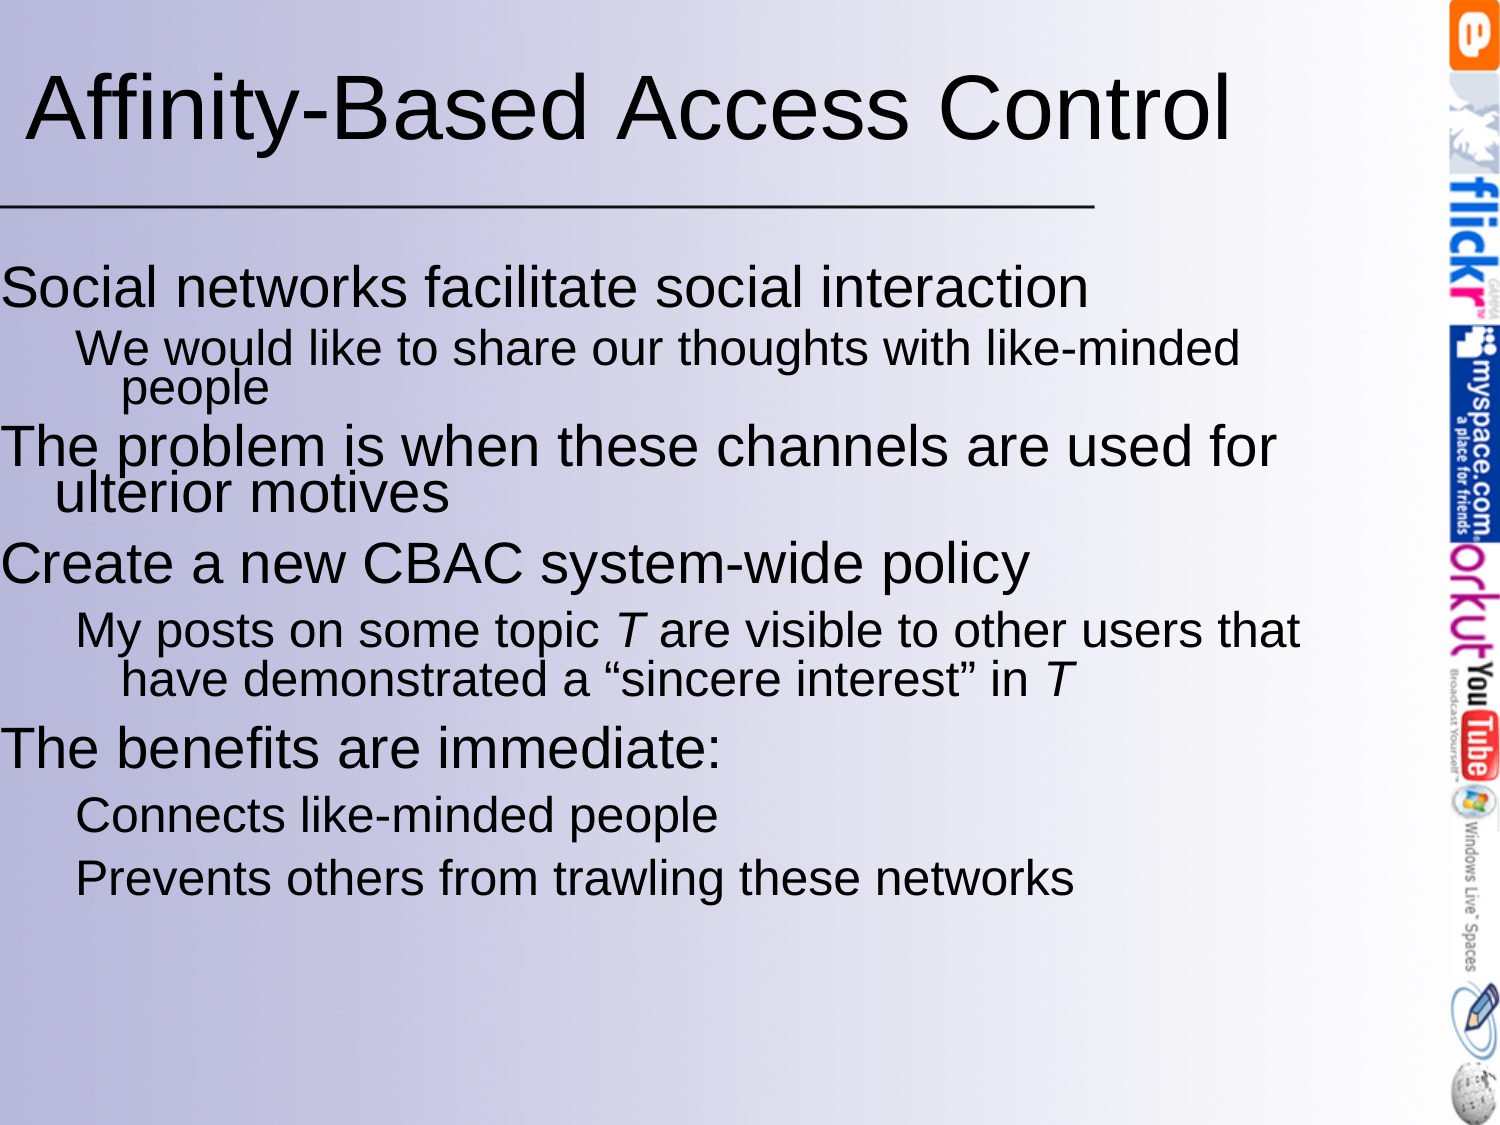

# Affinity-Based Access Control
Social networks facilitate social interaction
We would like to share our thoughts with like-minded people
The problem is when these channels are used for ulterior motives
Create a new CBAC system-wide policy
My posts on some topic T are visible to other users that have demonstrated a “sincere interest” in T
The benefits are immediate:
Connects like-minded people
Prevents others from trawling these networks